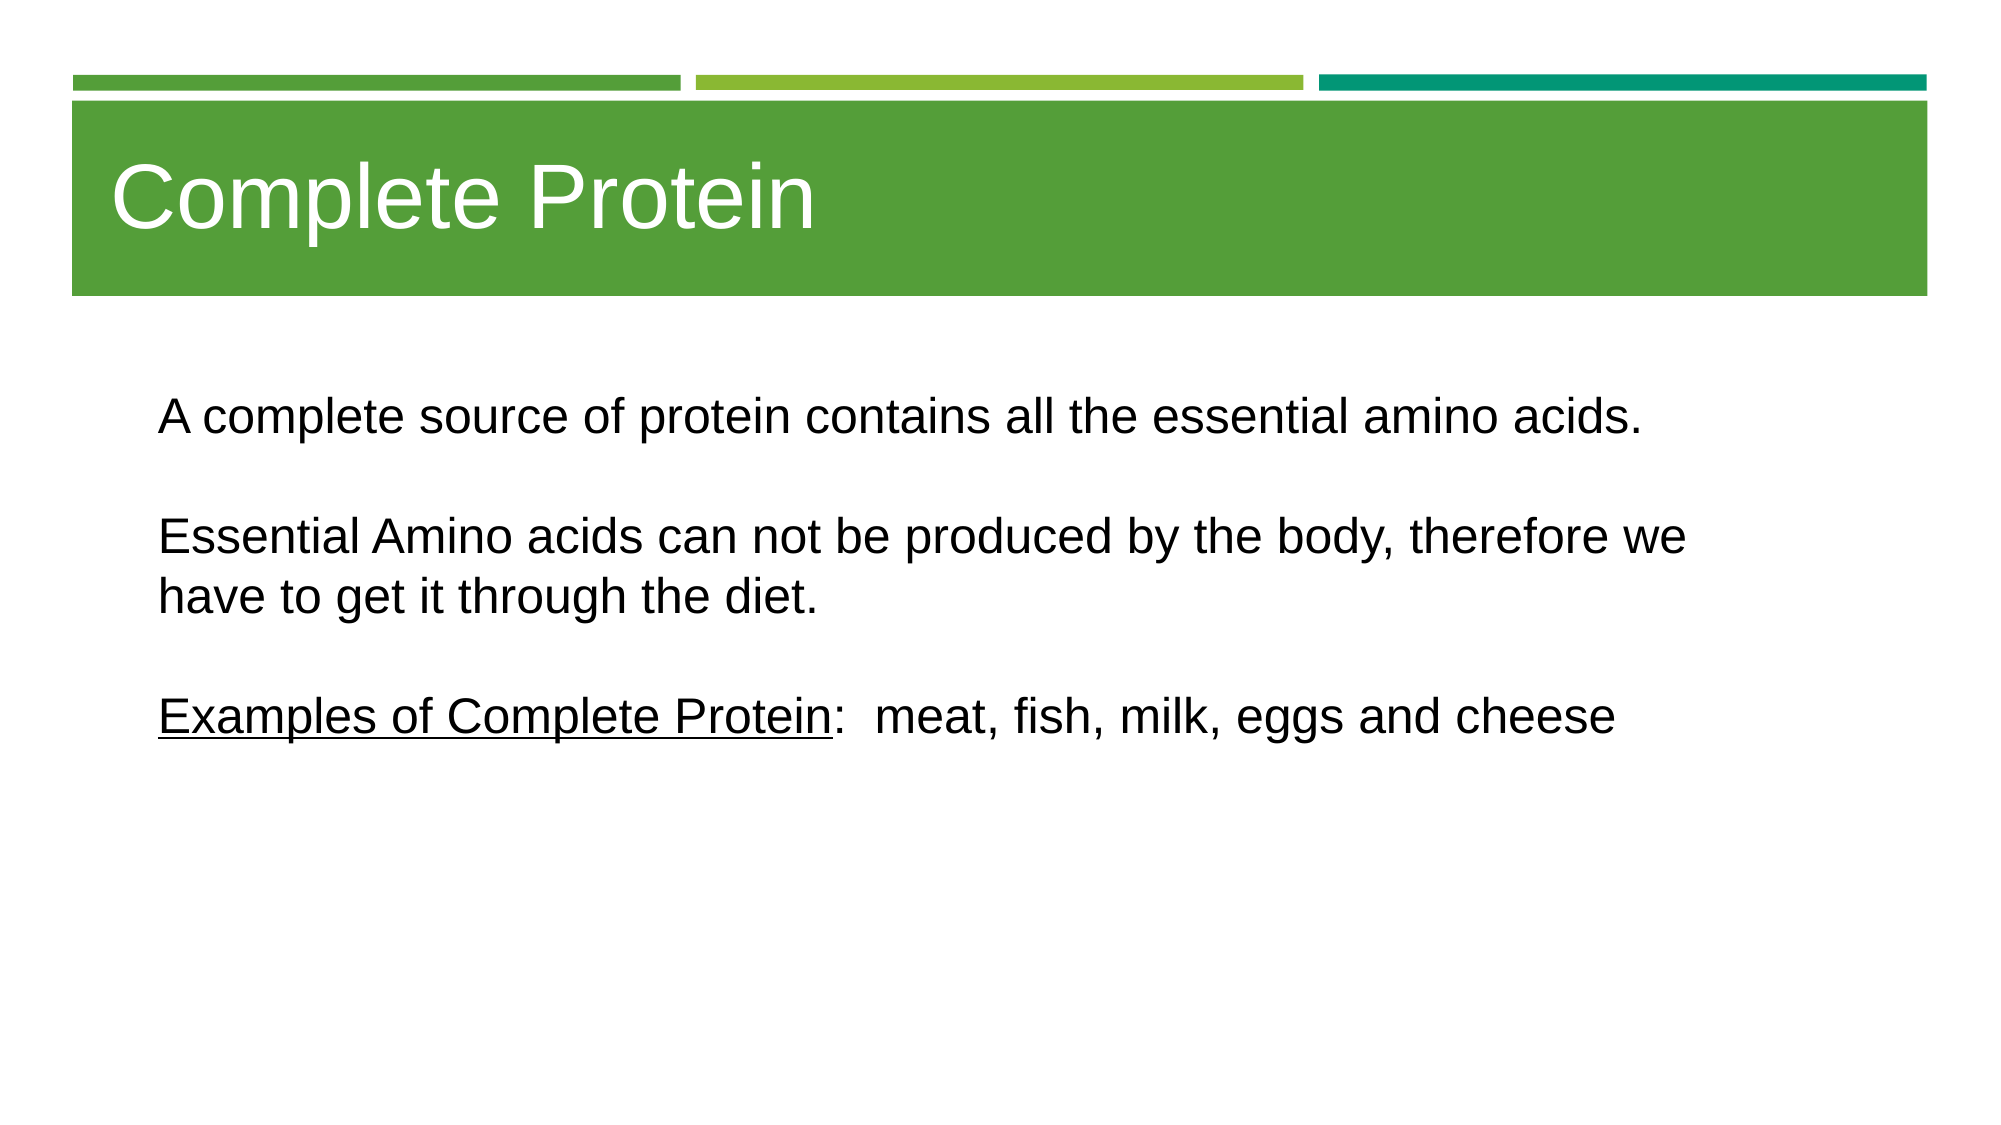

# Complete Protein
A complete source of protein contains all the essential amino acids.
Essential Amino acids can not be produced by the body, therefore we have to get it through the diet.
Examples of Complete Protein: meat, fish, milk, eggs and cheese